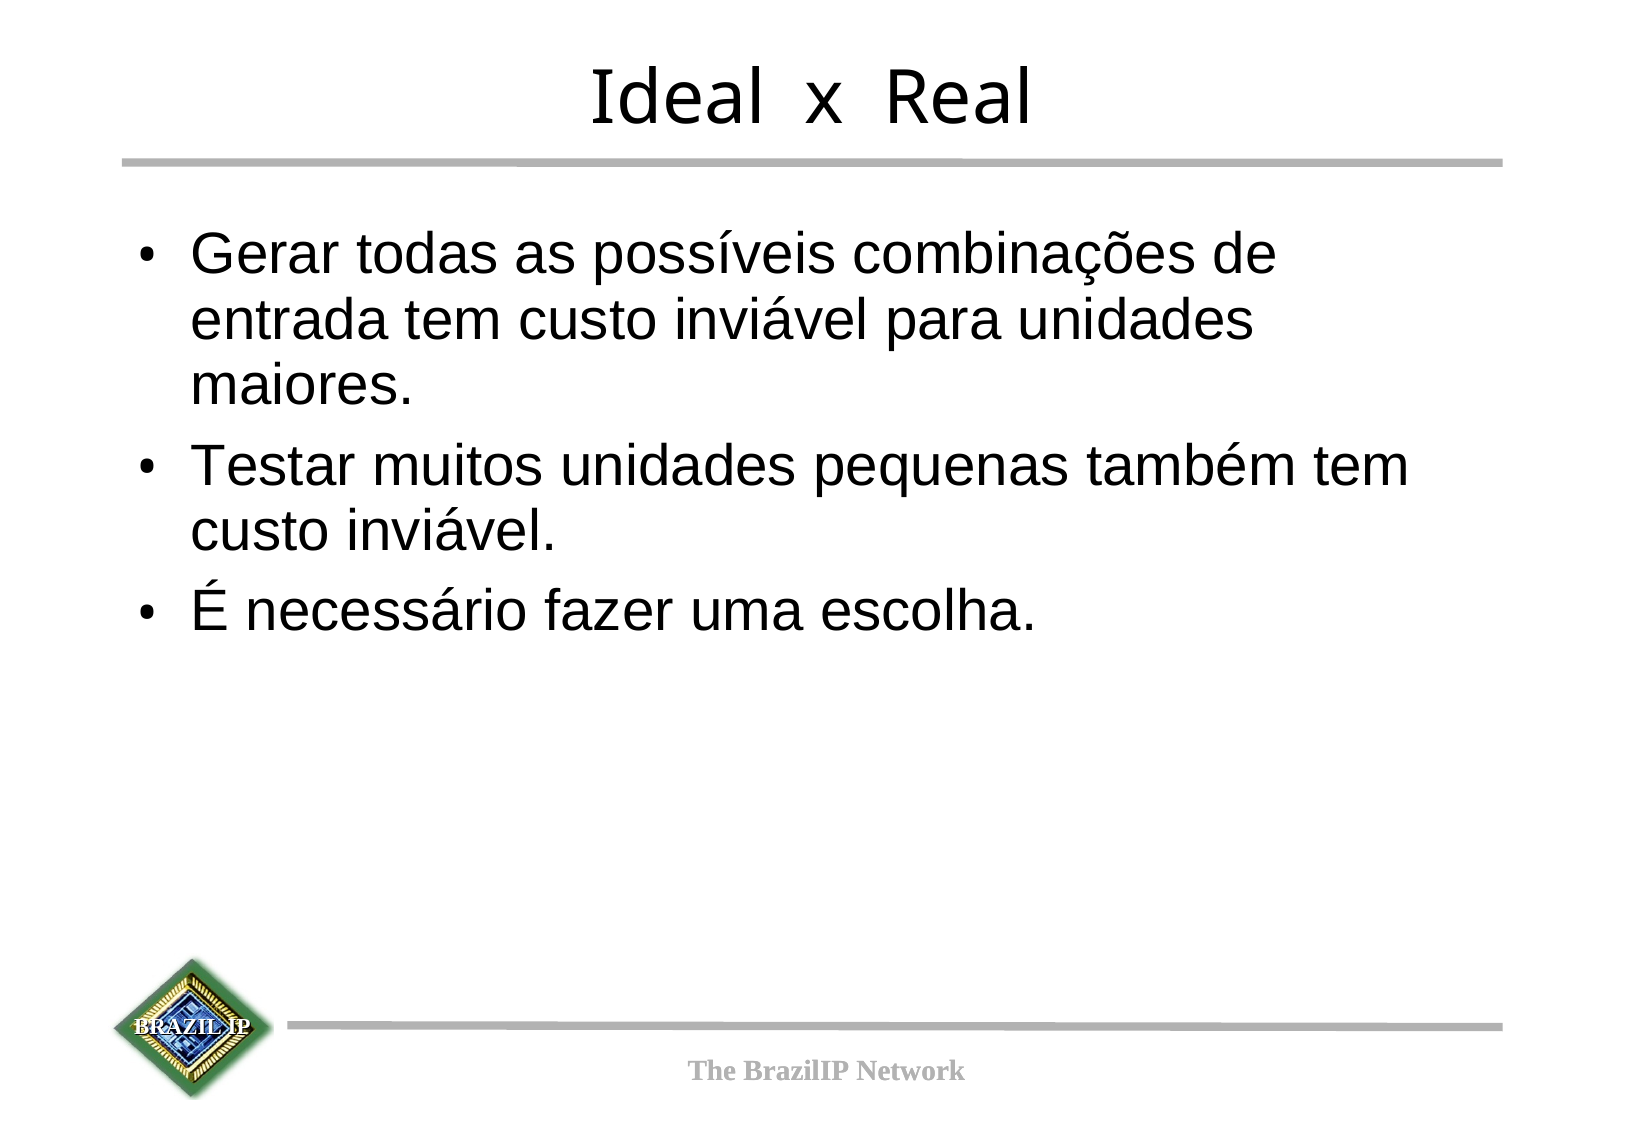

# Ideal x Real
Gerar todas as possíveis combinações de entrada tem custo inviável para unidades maiores.
Testar muitos unidades pequenas também tem custo inviável.
É necessário fazer uma escolha.